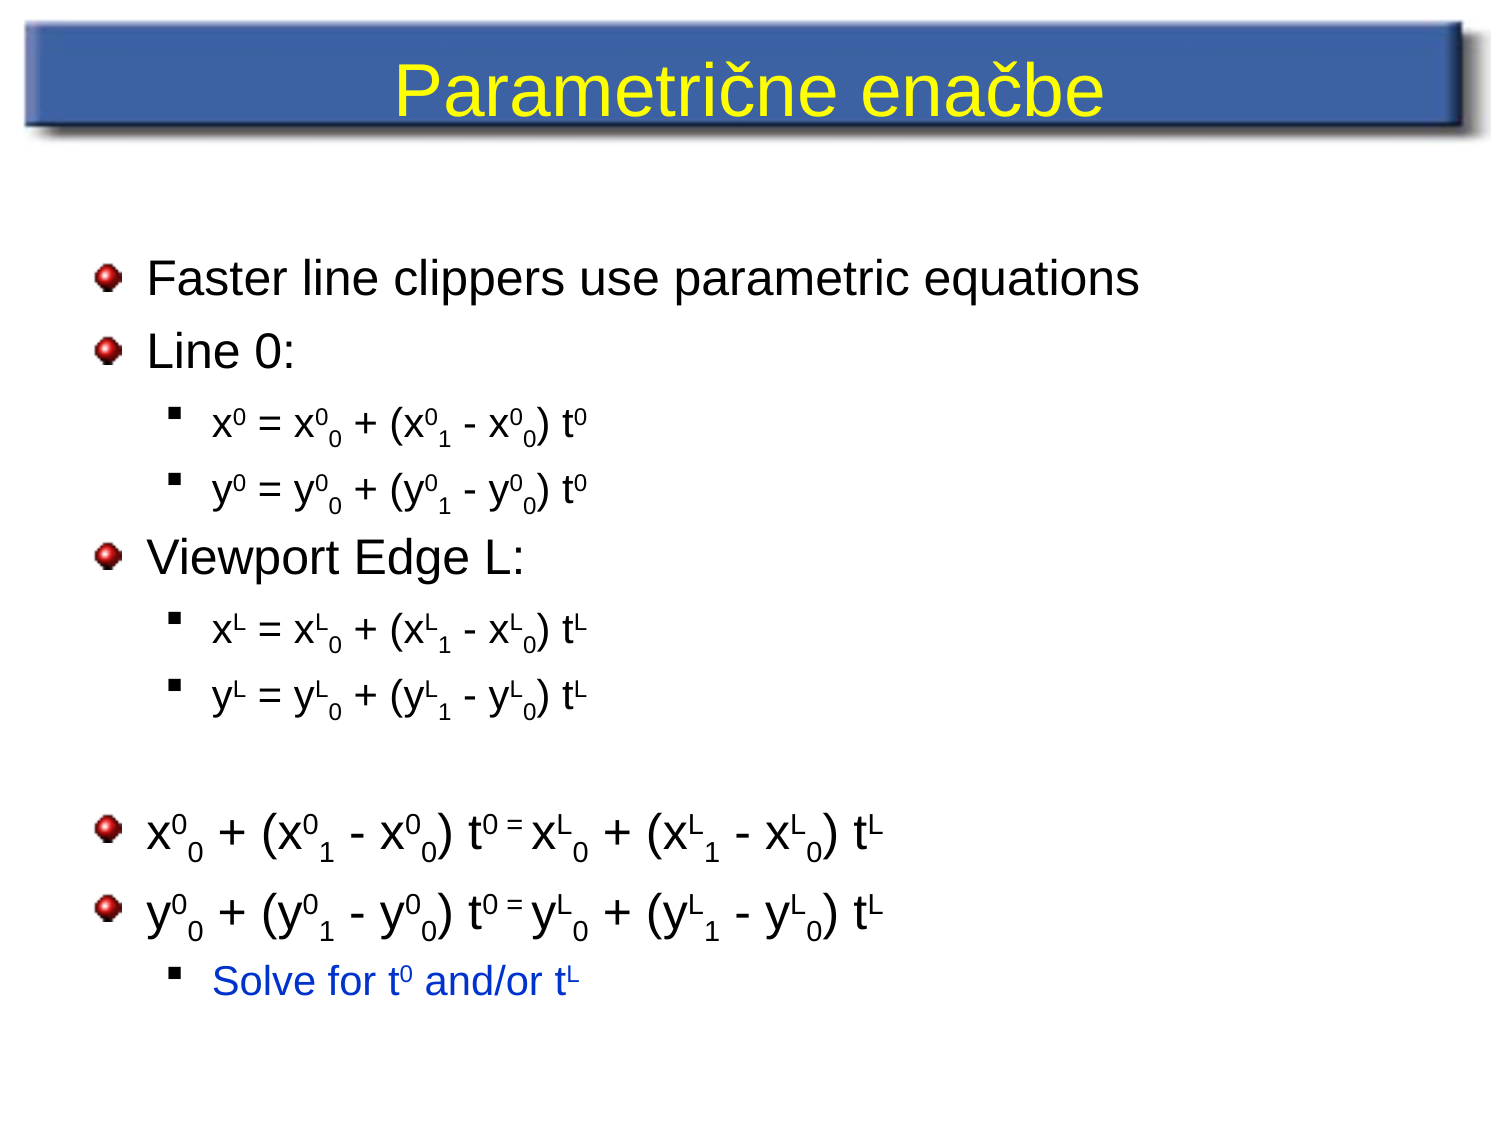

# Parametrične enačbe
Faster line clippers use parametric equations
Line 0:
x0 = x00 + (x01 - x00) t0
y0 = y00 + (y01 - y00) t0
Viewport Edge L:
xL = xL0 + (xL1 - xL0) tL
yL = yL0 + (yL1 - yL0) tL
x00 + (x01 - x00) t0 = xL0 + (xL1 - xL0) tL
y00 + (y01 - y00) t0 = yL0 + (yL1 - yL0) tL
Solve for t0 and/or tL